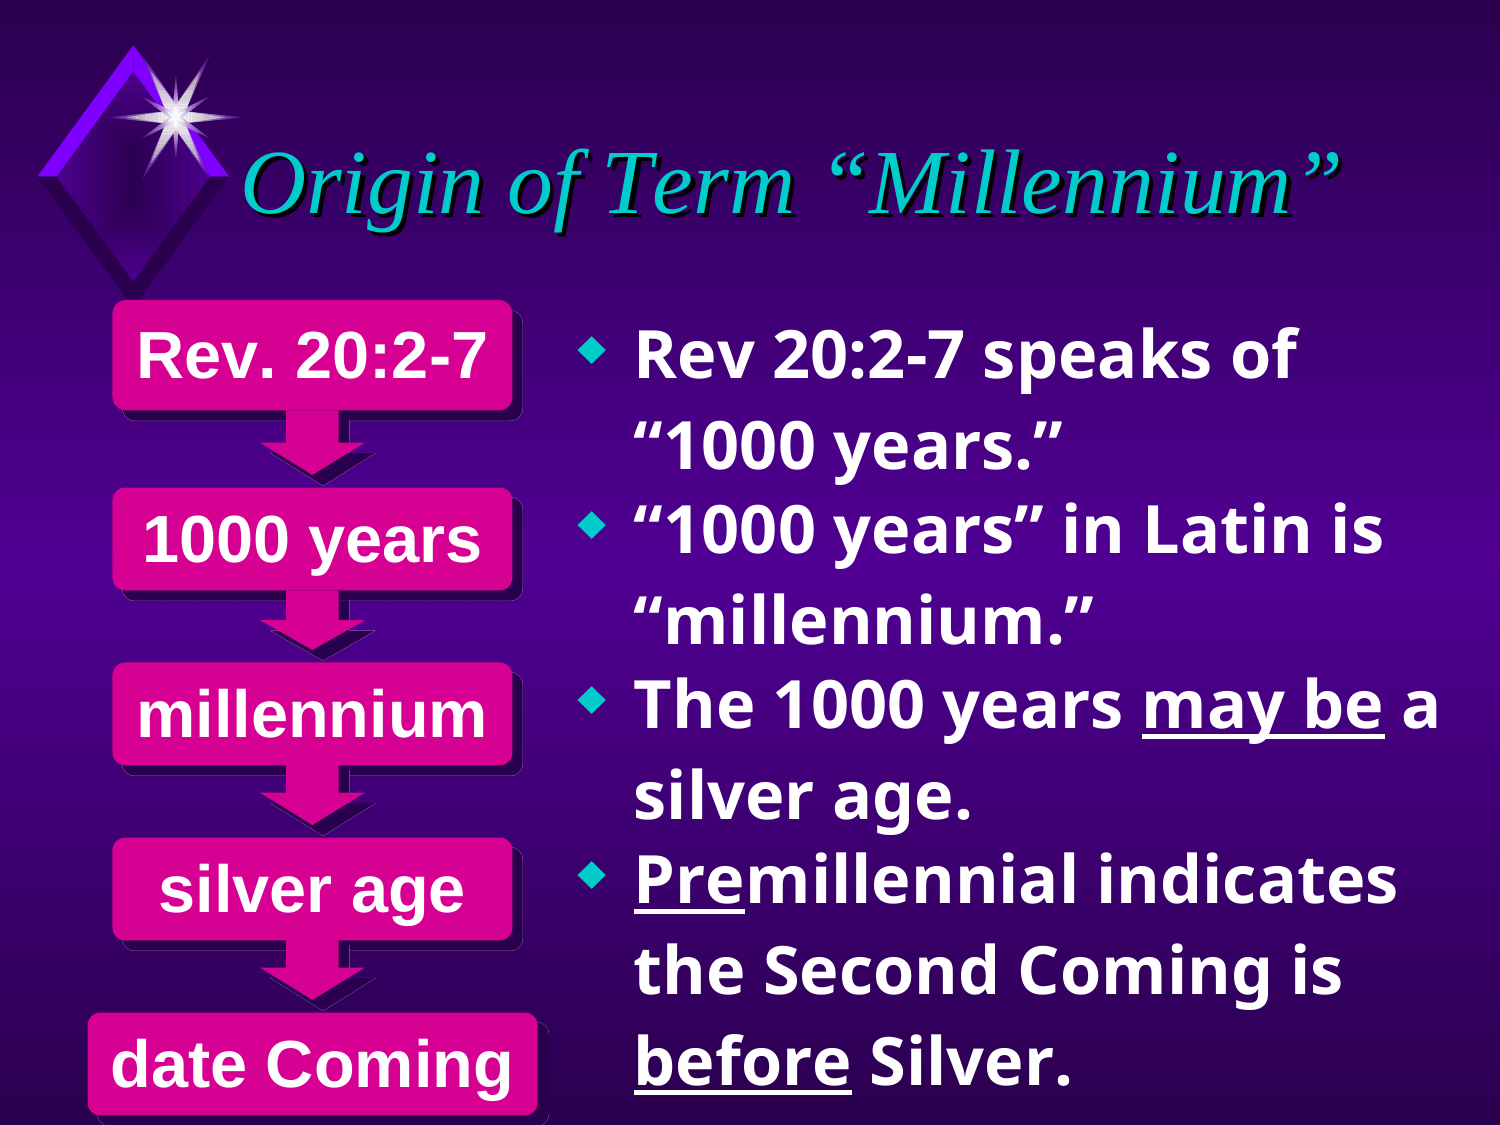

# Origin of Term “Millennium”
Rev. 20:2-7
1000 years
Rev 20:2-7 speaks of “1000 years.”
“1000 years” in Latin is “millennium.”
millennium
The 1000 years may be a silver age.
silver age
Premillennial indicates the Second Coming is before Silver.
date Coming